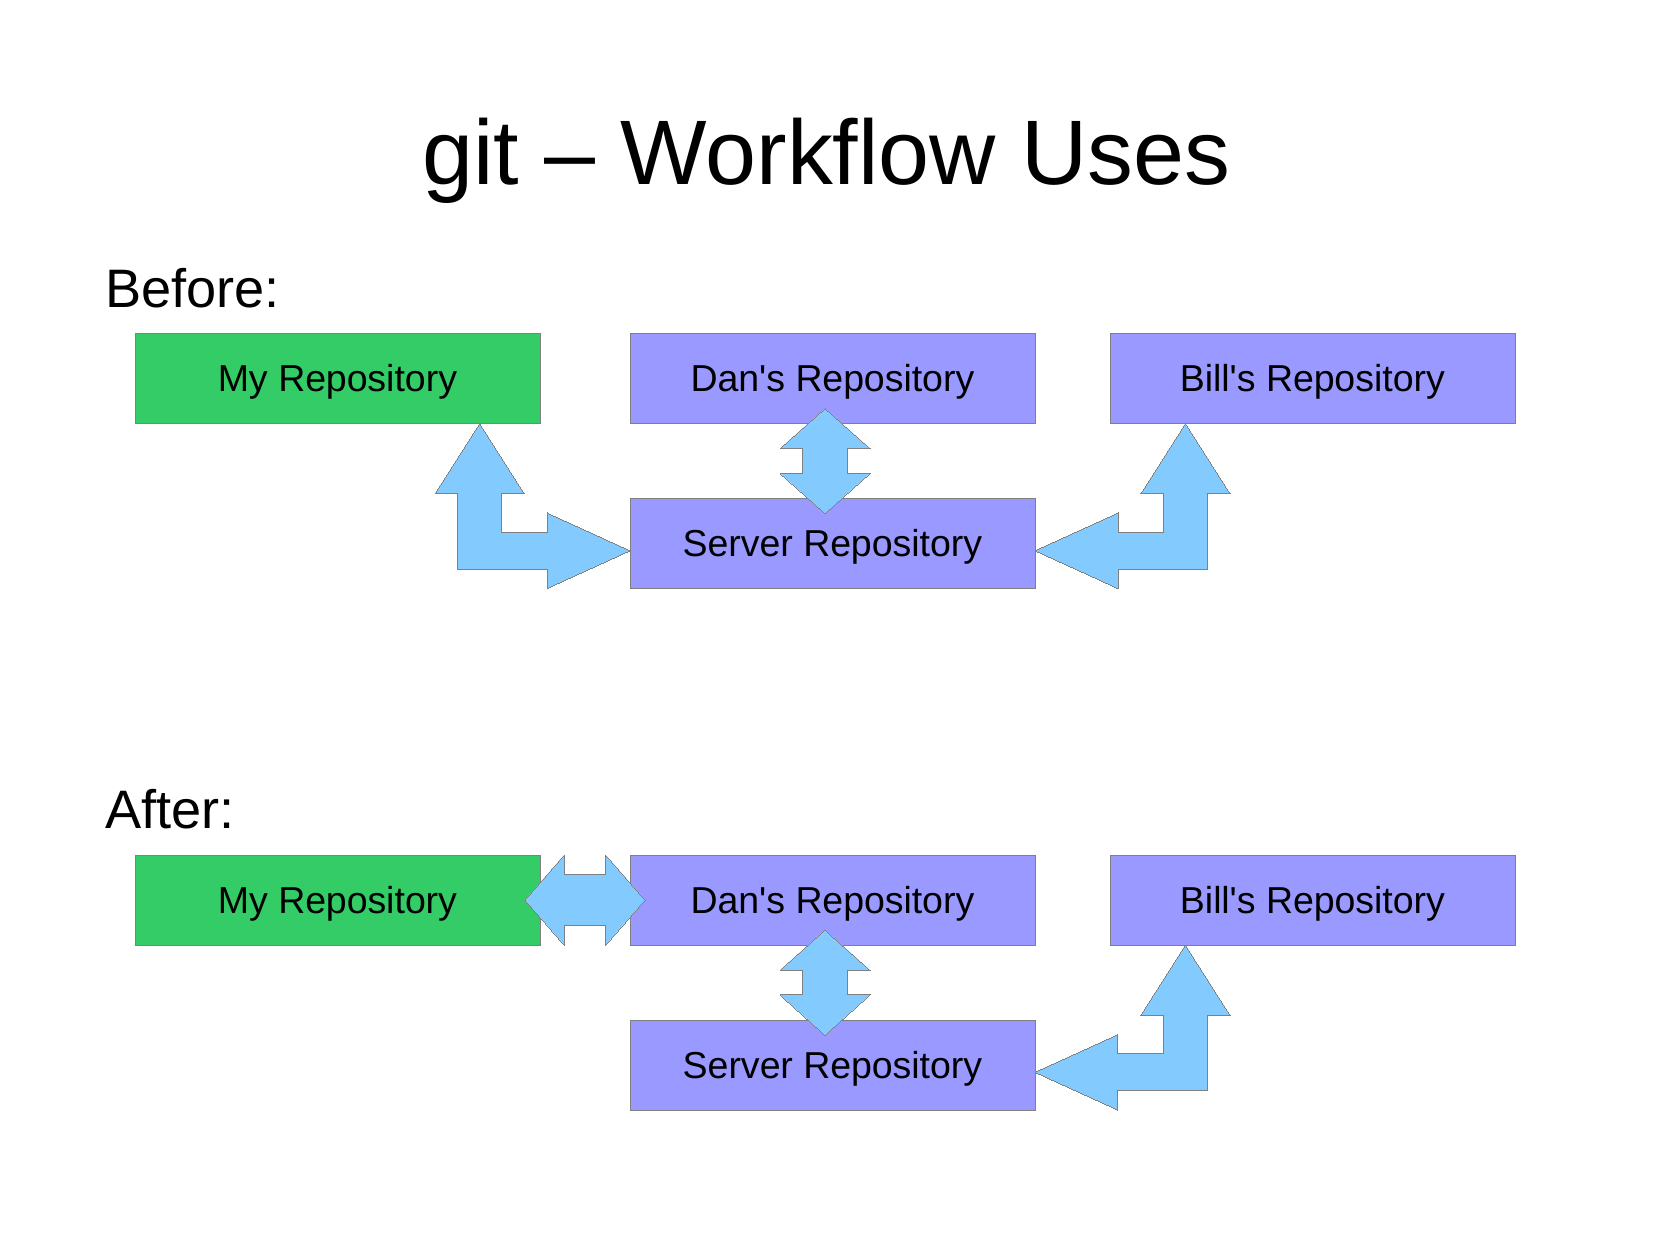

# git – Workflow Uses
Before:
My Repository
Dan's Repository
Bill's Repository
Server Repository
After:
My Repository
Dan's Repository
Bill's Repository
Server Repository